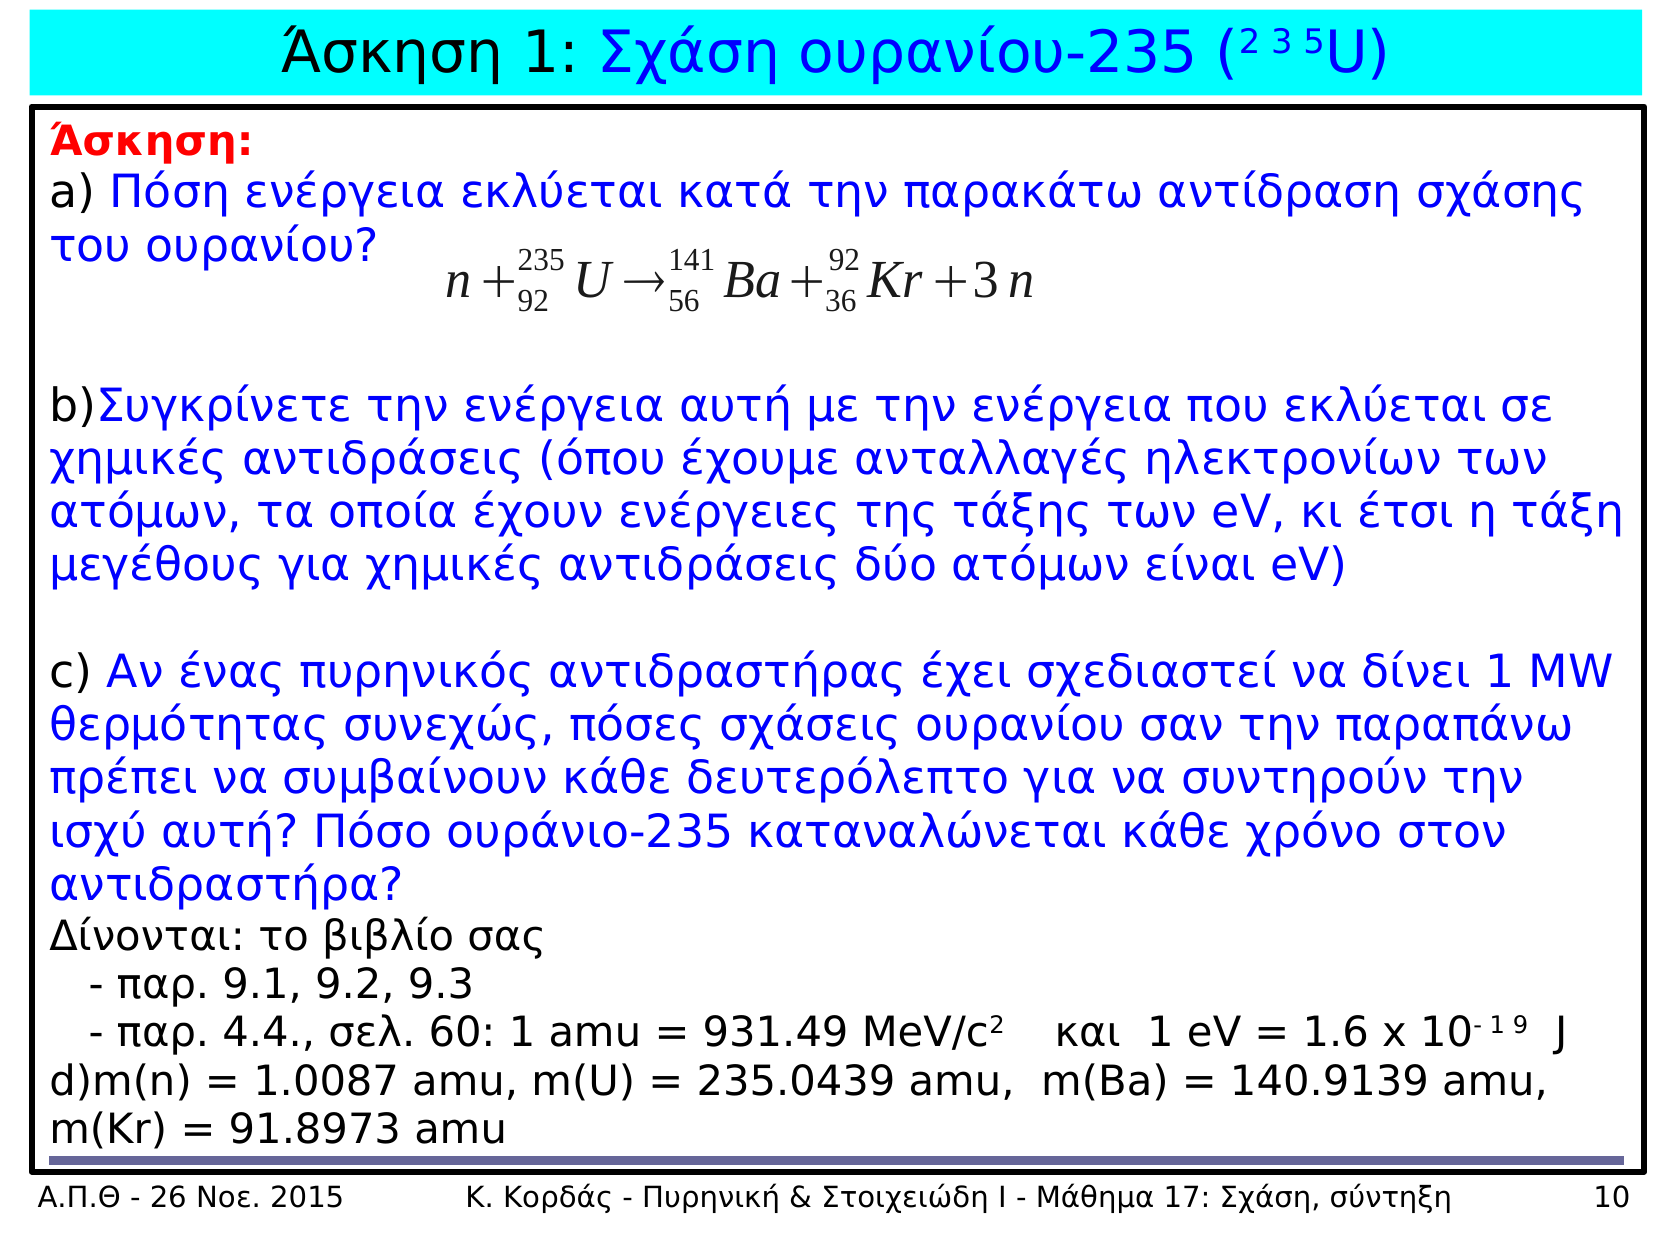

# Άσκηση 1: Σχάση ουρανίου-235 (2 3 5U)
Άσκηση:
 Πόση ενέργεια εκλύεται κατά την παρακάτω αντίδραση σχάσης του ουρανίου?
Συγκρίνετε την ενέργεια αυτή με την ενέργεια που εκλύεται σε χημικές αντιδράσεις (όπου έχουμε ανταλλαγές ηλεκτρονίων των ατόμων, τα οποία έχουν ενέργειες της τάξης των eV, κι έτσι η τάξη μεγέθους για χημικές αντιδράσεις δύο ατόμων είναι eV)
 Αν ένας πυρηνικός αντιδραστήρας έχει σχεδιαστεί να δίνει 1 MW θερμότητας συνεχώς, πόσες σχάσεις ουρανίου σαν την παραπάνω πρέπει να συμβαίνουν κάθε δευτερόλεπτο για να συντηρούν την ισχύ αυτή? Πόσο ουράνιο-235 καταναλώνεται κάθε χρόνο στον αντιδραστήρα?
Δίνονται: το βιβλίο σας
- παρ. 9.1, 9.2, 9.3
- παρ. 4.4., σελ. 60: 1 amu = 931.49 MeV/c2 και 1 eV = 1.6 x 10- 1 9 J
m(n) = 1.0087 amu, m(U) = 235.0439 amu, m(Ba) = 140.9139 amu, m(Kr) = 91.8973 amu
Α.Π.Θ - 26 Νοε. 2015
Κ. Κορδάς - Πυρηνική & Στοιχειώδη Ι - Μάθημα 17: Σχάση, σύντηξη
10